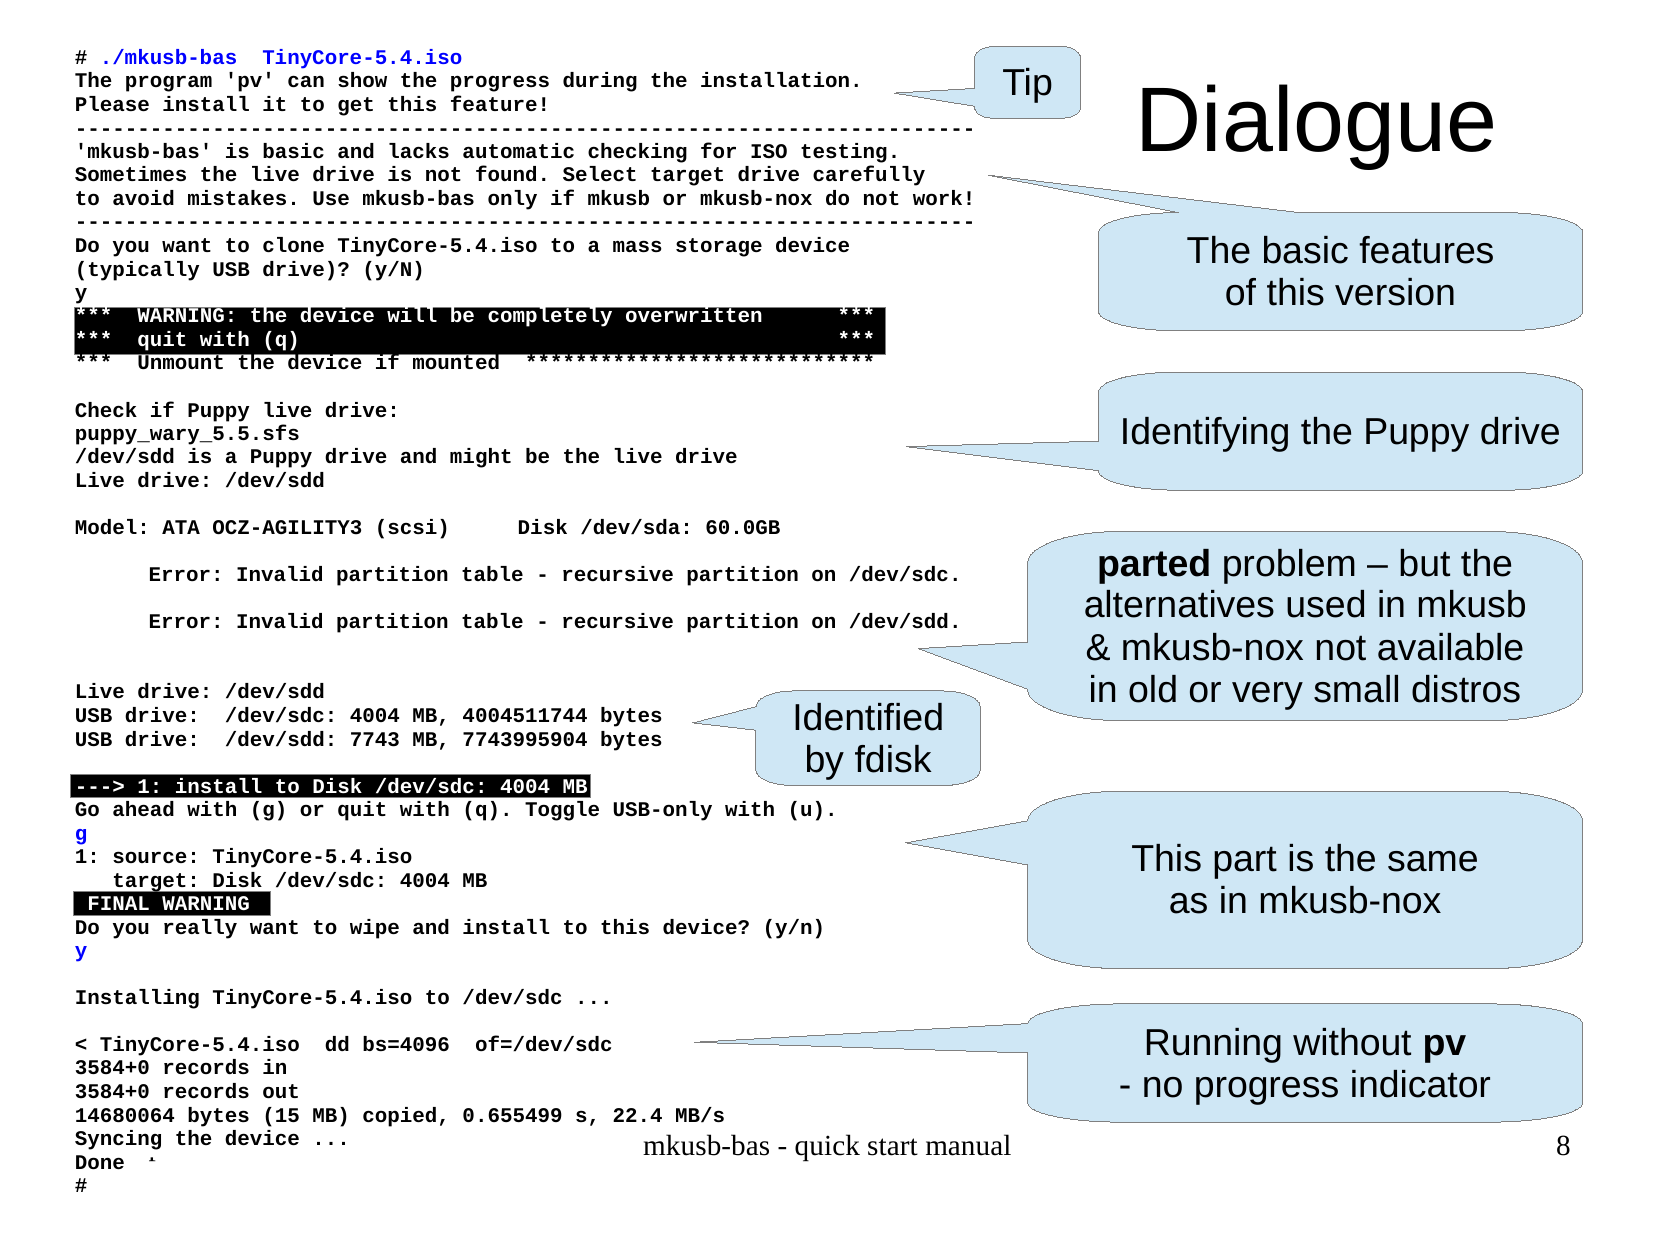

# ./mkusb-bas TinyCore-5.4.iso
The program 'pv' can show the progress during the installation.
Please install it to get this feature!
------------------------------------------------------------------------
'mkusb-bas' is basic and lacks automatic checking for ISO testing.
Sometimes the live drive is not found. Select target drive carefully
to avoid mistakes. Use mkusb-bas only if mkusb or mkusb-nox do not work!
------------------------------------------------------------------------
Do you want to clone TinyCore-5.4.iso to a mass storage device
(typically USB drive)? (y/N)
y
*** WARNING: the device will be completely overwritten ***
*** quit with (q) ***
*** Unmount the device if mounted ****************************
Check if Puppy live drive:
puppy_wary_5.5.sfs
/dev/sdd is a Puppy drive and might be the live drive
Live drive: /dev/sdd
Model: ATA OCZ-AGILITY3 (scsi)	Disk /dev/sda: 60.0GB
	Error: Invalid partition table - recursive partition on /dev/sdc.
	Error: Invalid partition table - recursive partition on /dev/sdd.
Live drive: /dev/sdd
USB drive: /dev/sdc: 4004 MB, 4004511744 bytes
USB drive: /dev/sdd: 7743 MB, 7743995904 bytes
---> 1: install to Disk /dev/sdc: 4004 MB
Go ahead with (g) or quit with (q). Toggle USB-only with (u).
g
1: source: TinyCore-5.4.iso
 target: Disk /dev/sdc: 4004 MB
 FINAL WARNING
Do you really want to wipe and install to this device? (y/n)
y
Installing TinyCore-5.4.iso to /dev/sdc ...
< TinyCore-5.4.iso dd bs=4096 of=/dev/sdc
3584+0 records in
3584+0 records out
14680064 bytes (15 MB) copied, 0.655499 s, 22.4 MB/s
Syncing the device ...
Done
#
Tip
# Dialogue
The basic features
of this version
Identifying the Puppy drive
parted problem – but the
alternatives used in mkusb
& mkusb-nox not available
in old or very small distros
Identified
by fdisk
This part is the same
as in mkusb-nox
Running without pv
- no progress indicator
mkusb-bas - quick start manual
8